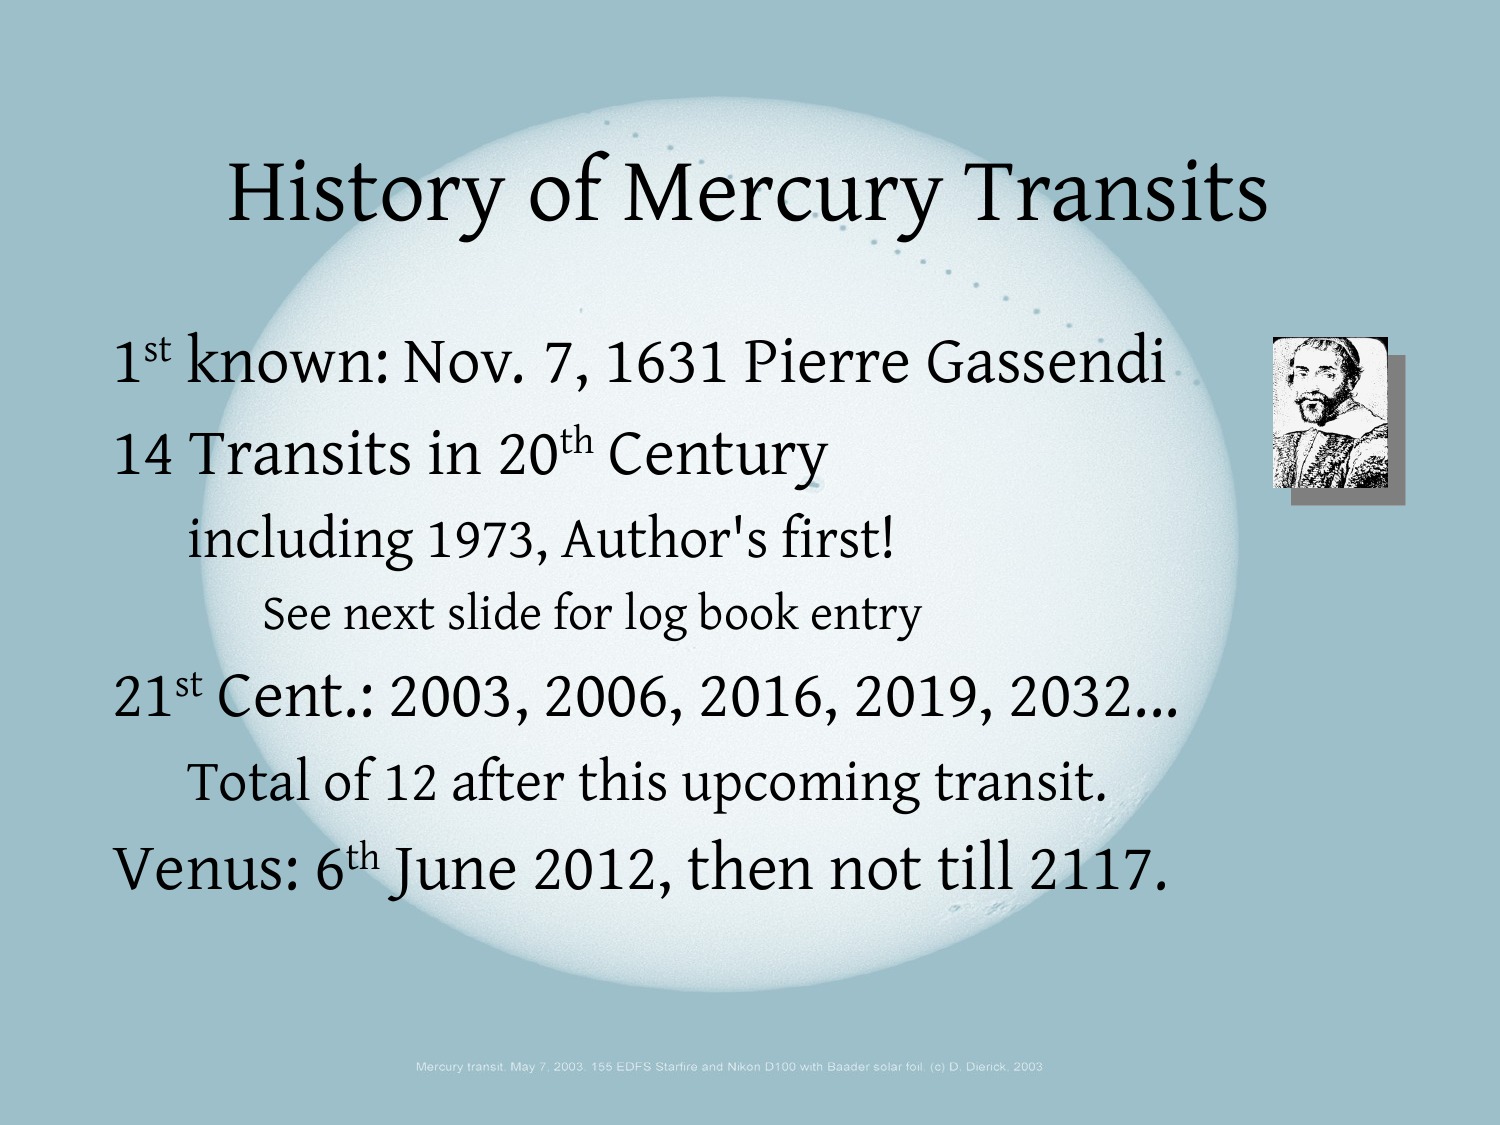

# History of Mercury Transits
1st known: Nov. 7, 1631 Pierre Gassendi
14 Transits in 20th Century
including 1973, Author's first!
See next slide for log book entry
21st Cent.: 2003, 2006, 2016, 2019, 2032...
Total of 12 after this upcoming transit.
Venus: 6th June 2012, then not till 2117.